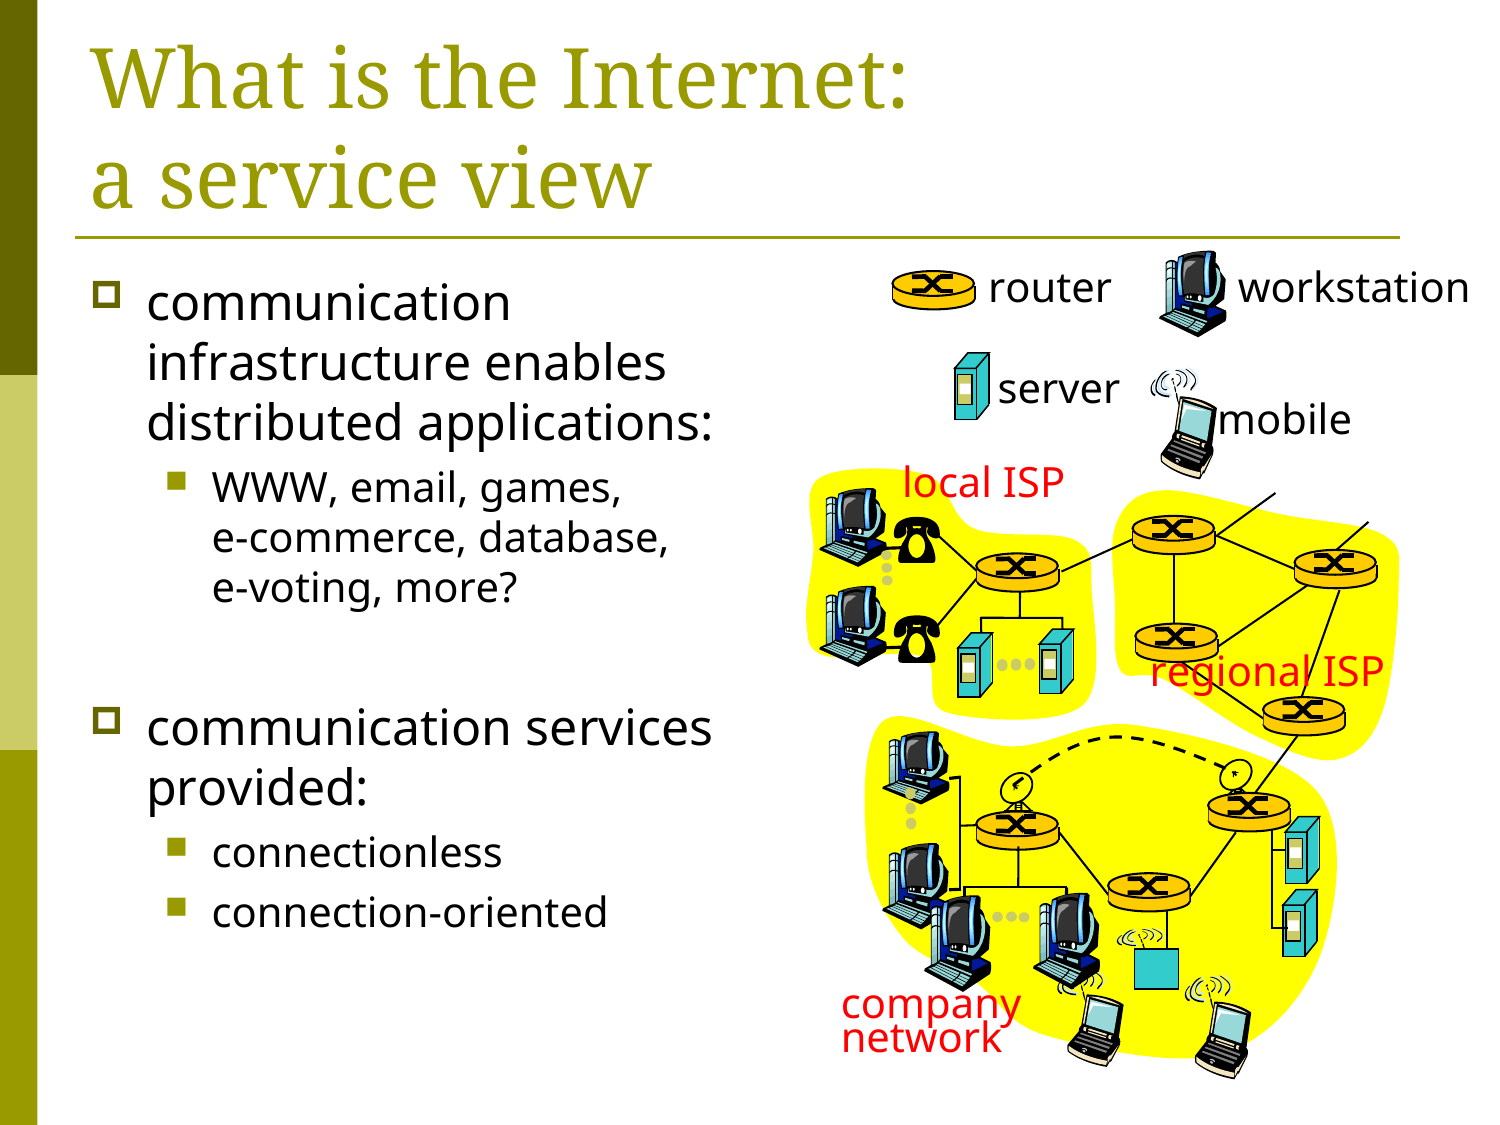

# What is the Internet: a service view
communication infrastructure enables distributed applications:
WWW, email, games,
e-commerce, database,
e-voting, more?
communication services provided:
connectionless
connection-oriented
router
workstation
server
mobile
local ISP
regional ISP
company
network